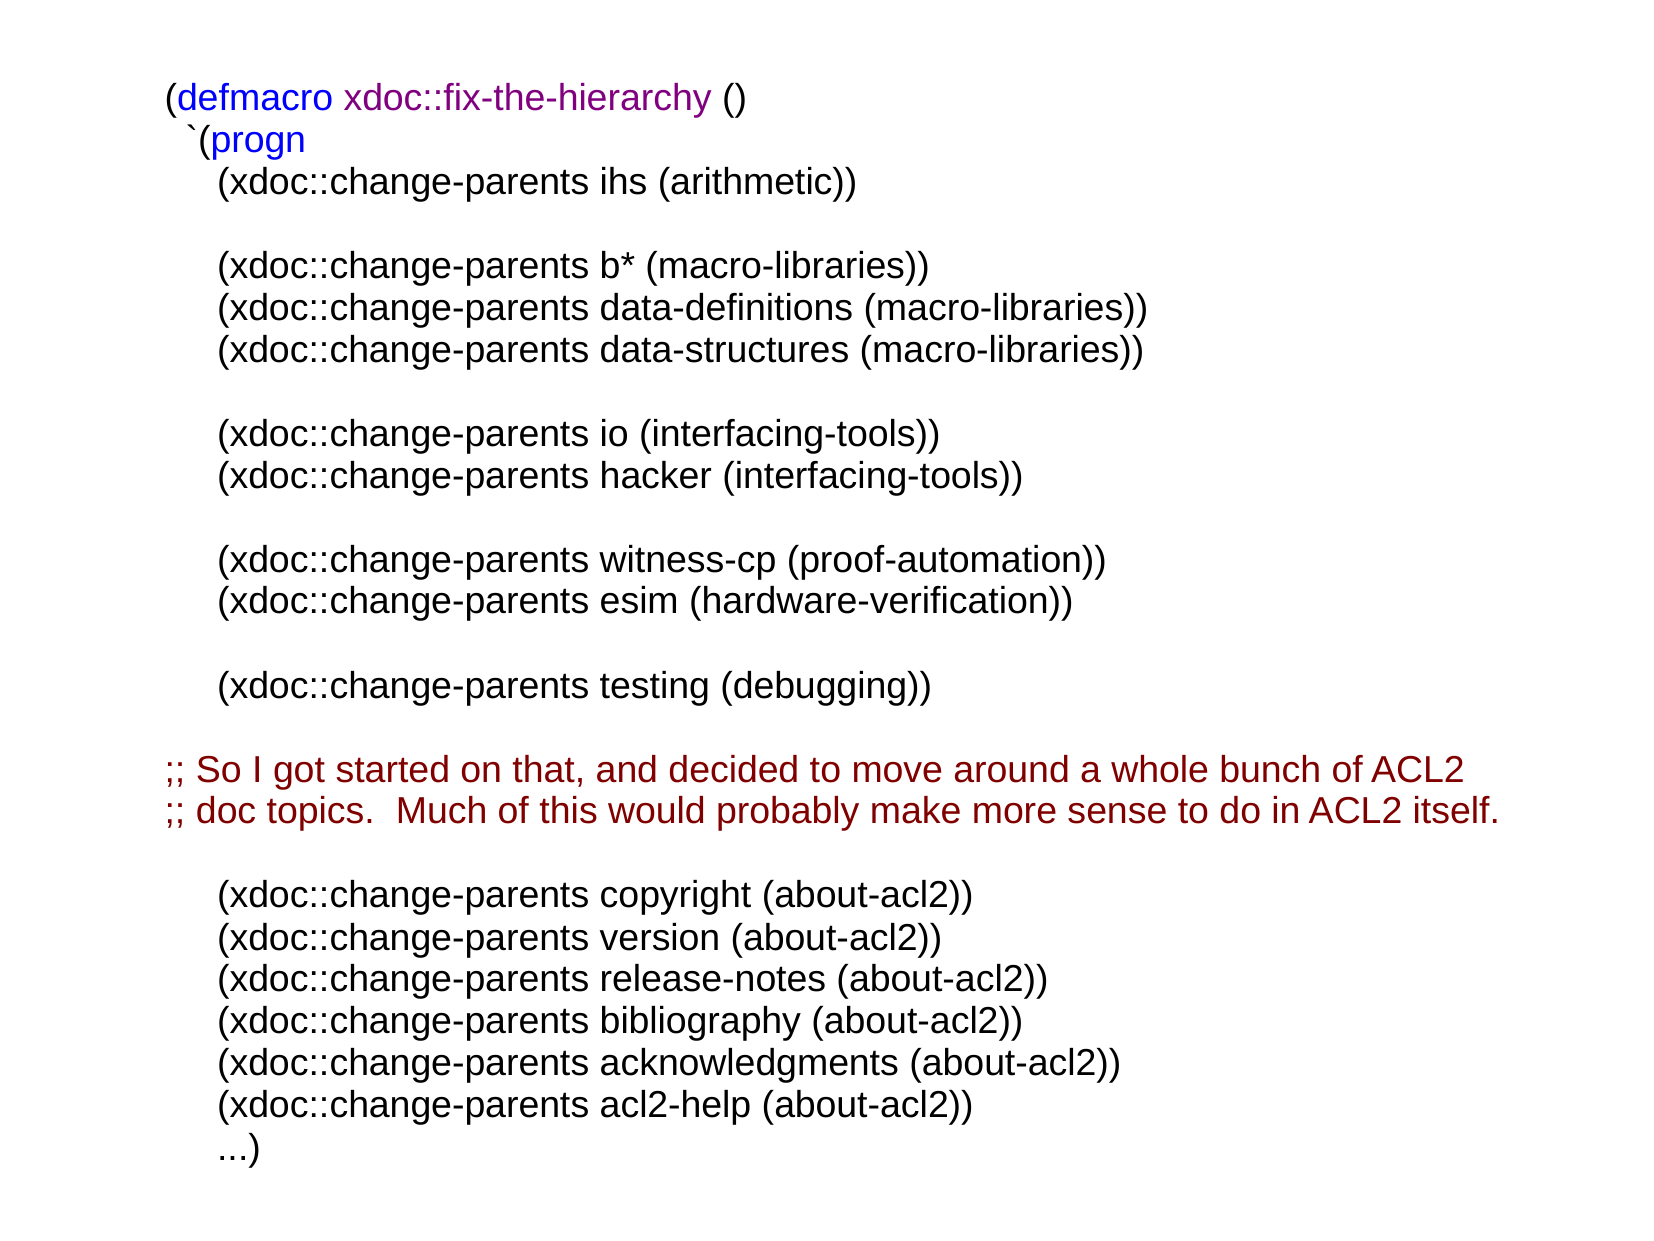

(defmacro xdoc::fix-the-hierarchy ()
 `(progn
 (xdoc::change-parents ihs (arithmetic))
 (xdoc::change-parents b* (macro-libraries))
 (xdoc::change-parents data-definitions (macro-libraries))
 (xdoc::change-parents data-structures (macro-libraries))
 (xdoc::change-parents io (interfacing-tools))
 (xdoc::change-parents hacker (interfacing-tools))
 (xdoc::change-parents witness-cp (proof-automation))
 (xdoc::change-parents esim (hardware-verification))
 (xdoc::change-parents testing (debugging))
;; So I got started on that, and decided to move around a whole bunch of ACL2
;; doc topics. Much of this would probably make more sense to do in ACL2 itself.
 (xdoc::change-parents copyright (about-acl2))
 (xdoc::change-parents version (about-acl2))
 (xdoc::change-parents release-notes (about-acl2))
 (xdoc::change-parents bibliography (about-acl2))
 (xdoc::change-parents acknowledgments (about-acl2))
 (xdoc::change-parents acl2-help (about-acl2))
 ...)